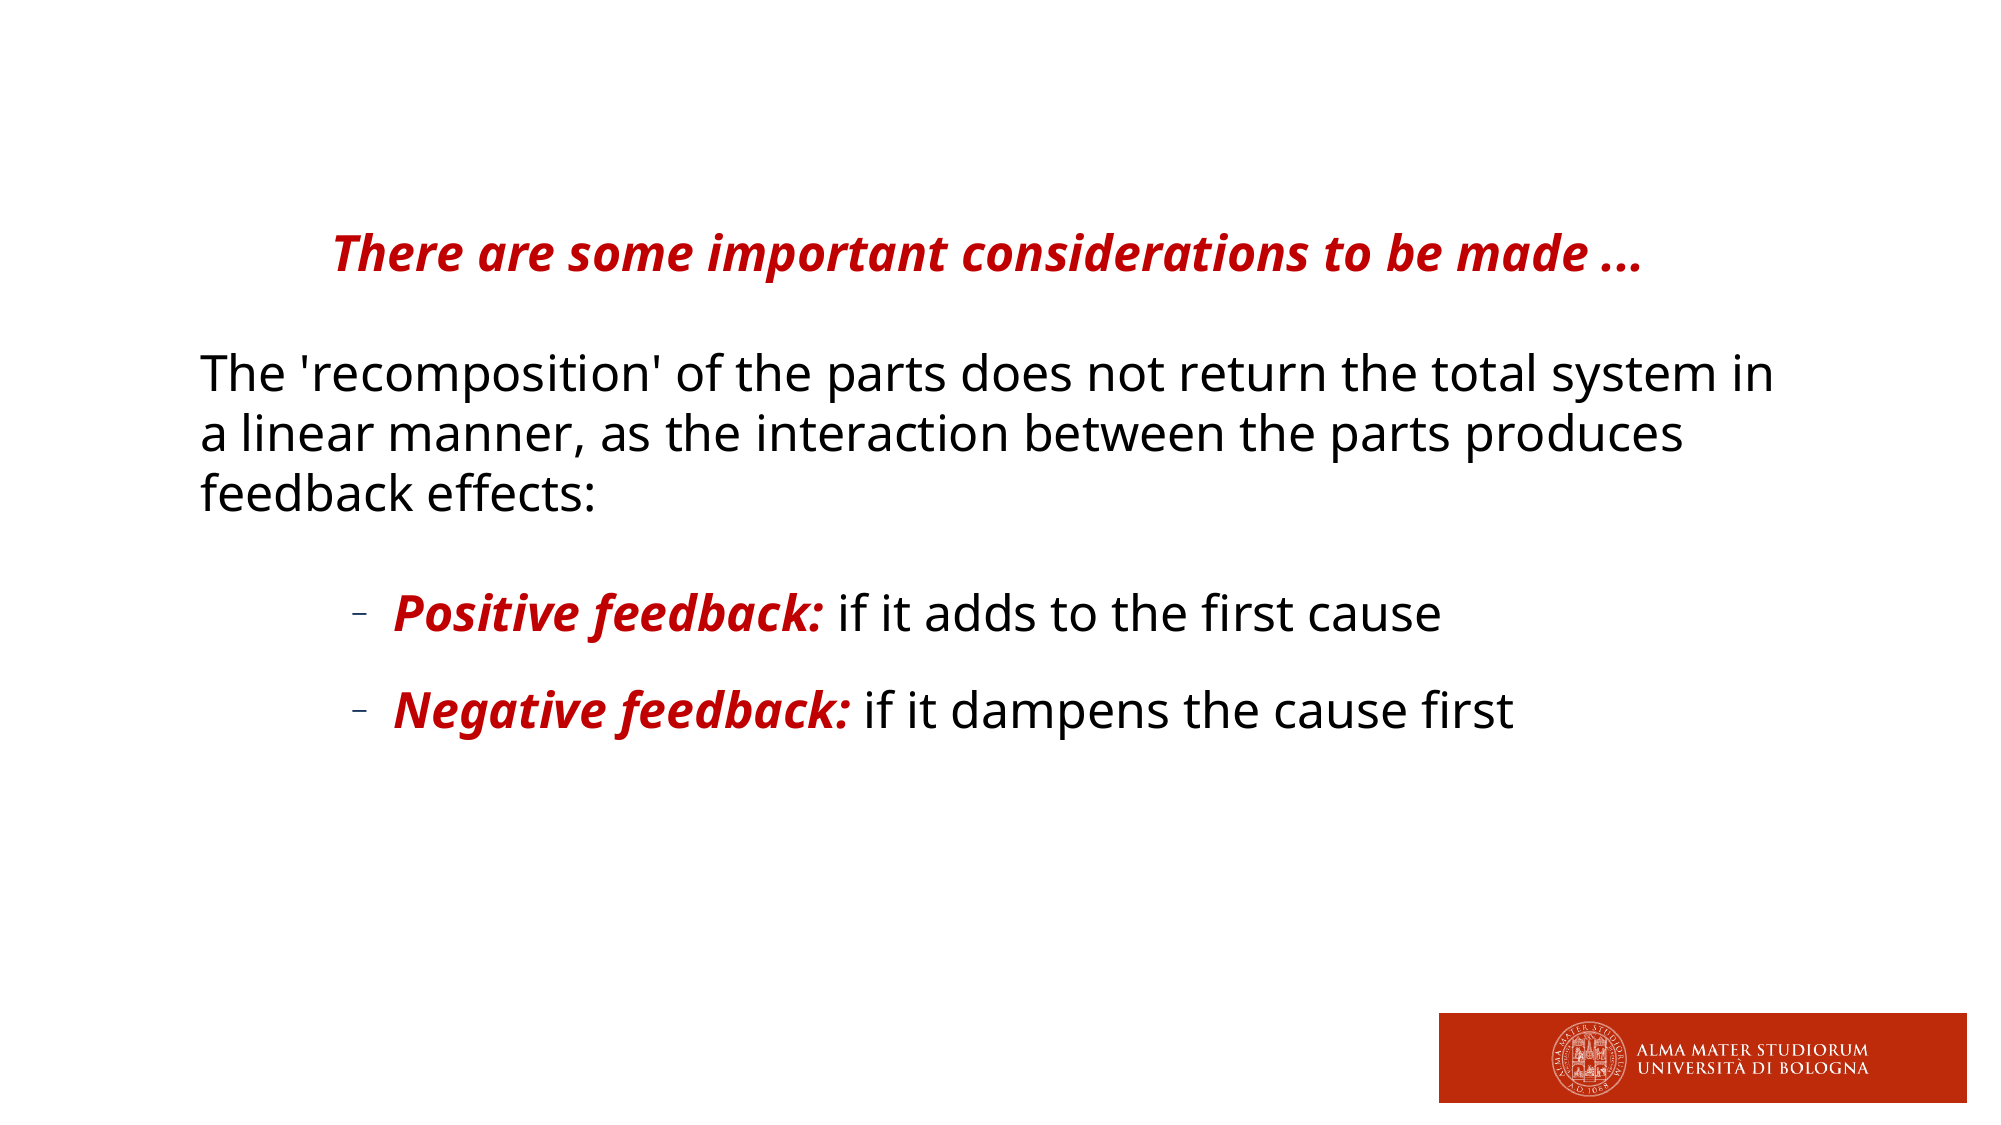

There are some important considerations to be made ...
The 'recomposition' of the parts does not return the total system in a linear manner, as the interaction between the parts produces feedback effects:
Positive feedback: if it adds to the first cause
Negative feedback: if it dampens the cause first